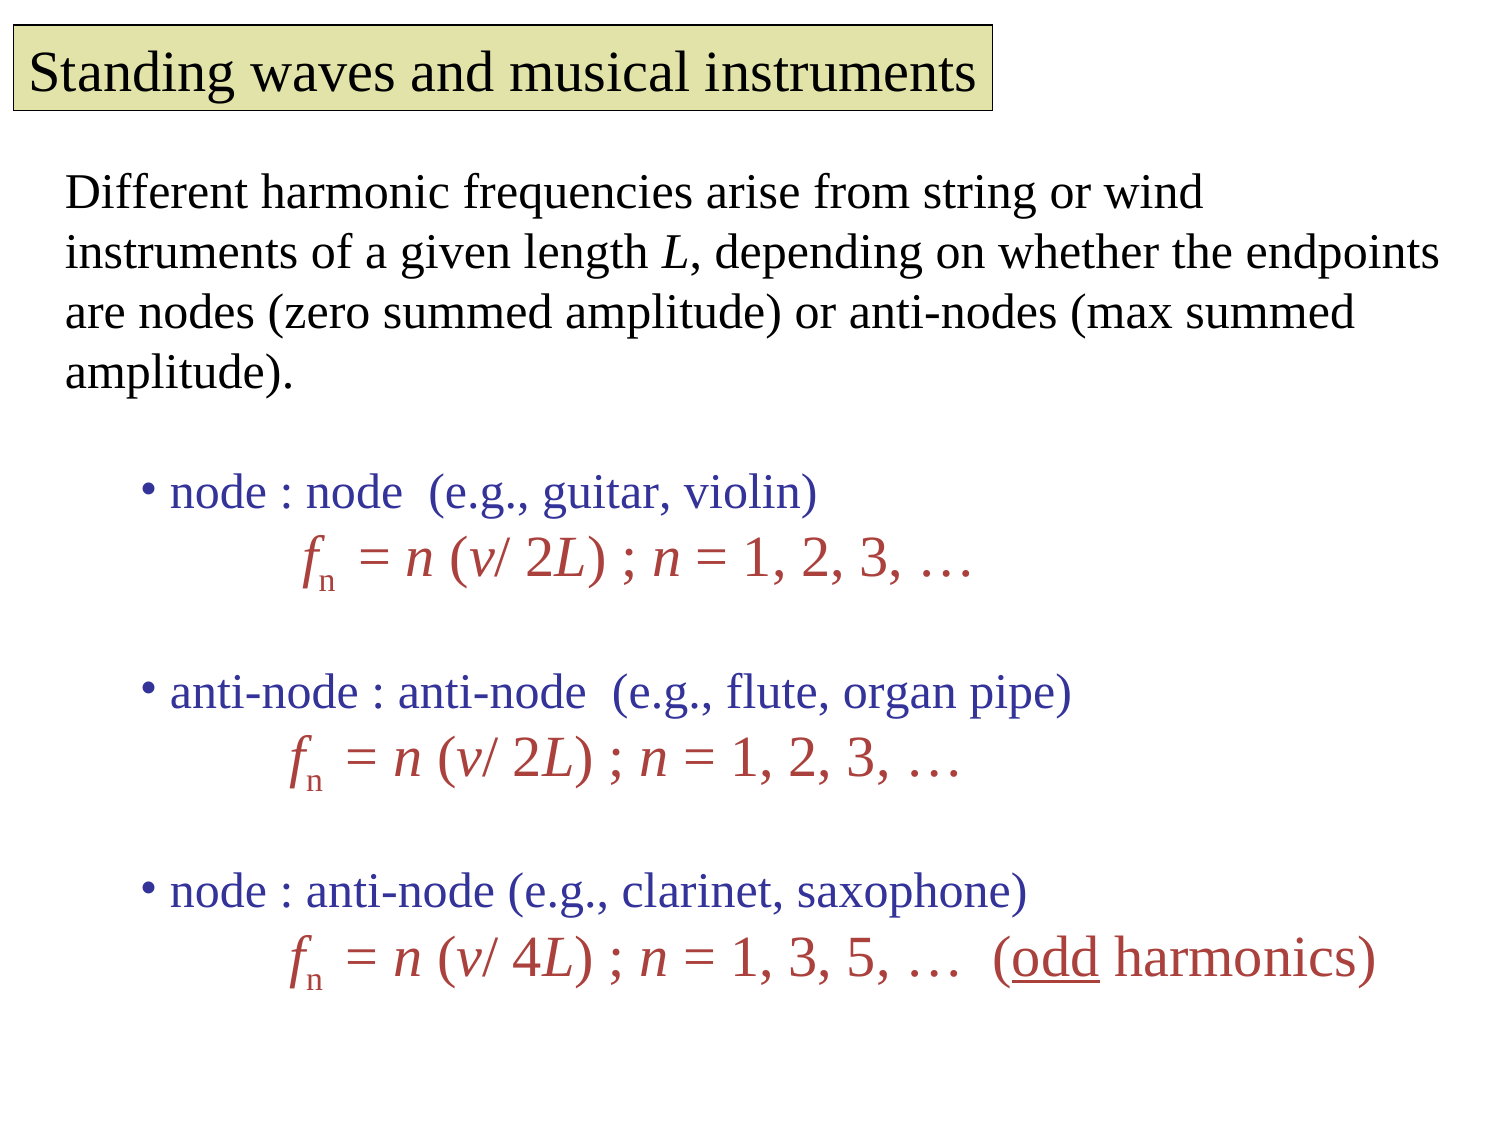

Standing waves and musical instruments
Different harmonic frequencies arise from string or wind instruments of a given length L, depending on whether the endpoints are nodes (zero summed amplitude) or anti-nodes (max summed amplitude).
 node : node (e.g., guitar, violin)
 fn = n (v/ 2L) ; n = 1, 2, 3, …
 anti-node : anti-node (e.g., flute, organ pipe)
fn = n (v/ 2L) ; n = 1, 2, 3, …
 node : anti-node (e.g., clarinet, saxophone)
fn = n (v/ 4L) ; n = 1, 3, 5, … (odd harmonics)